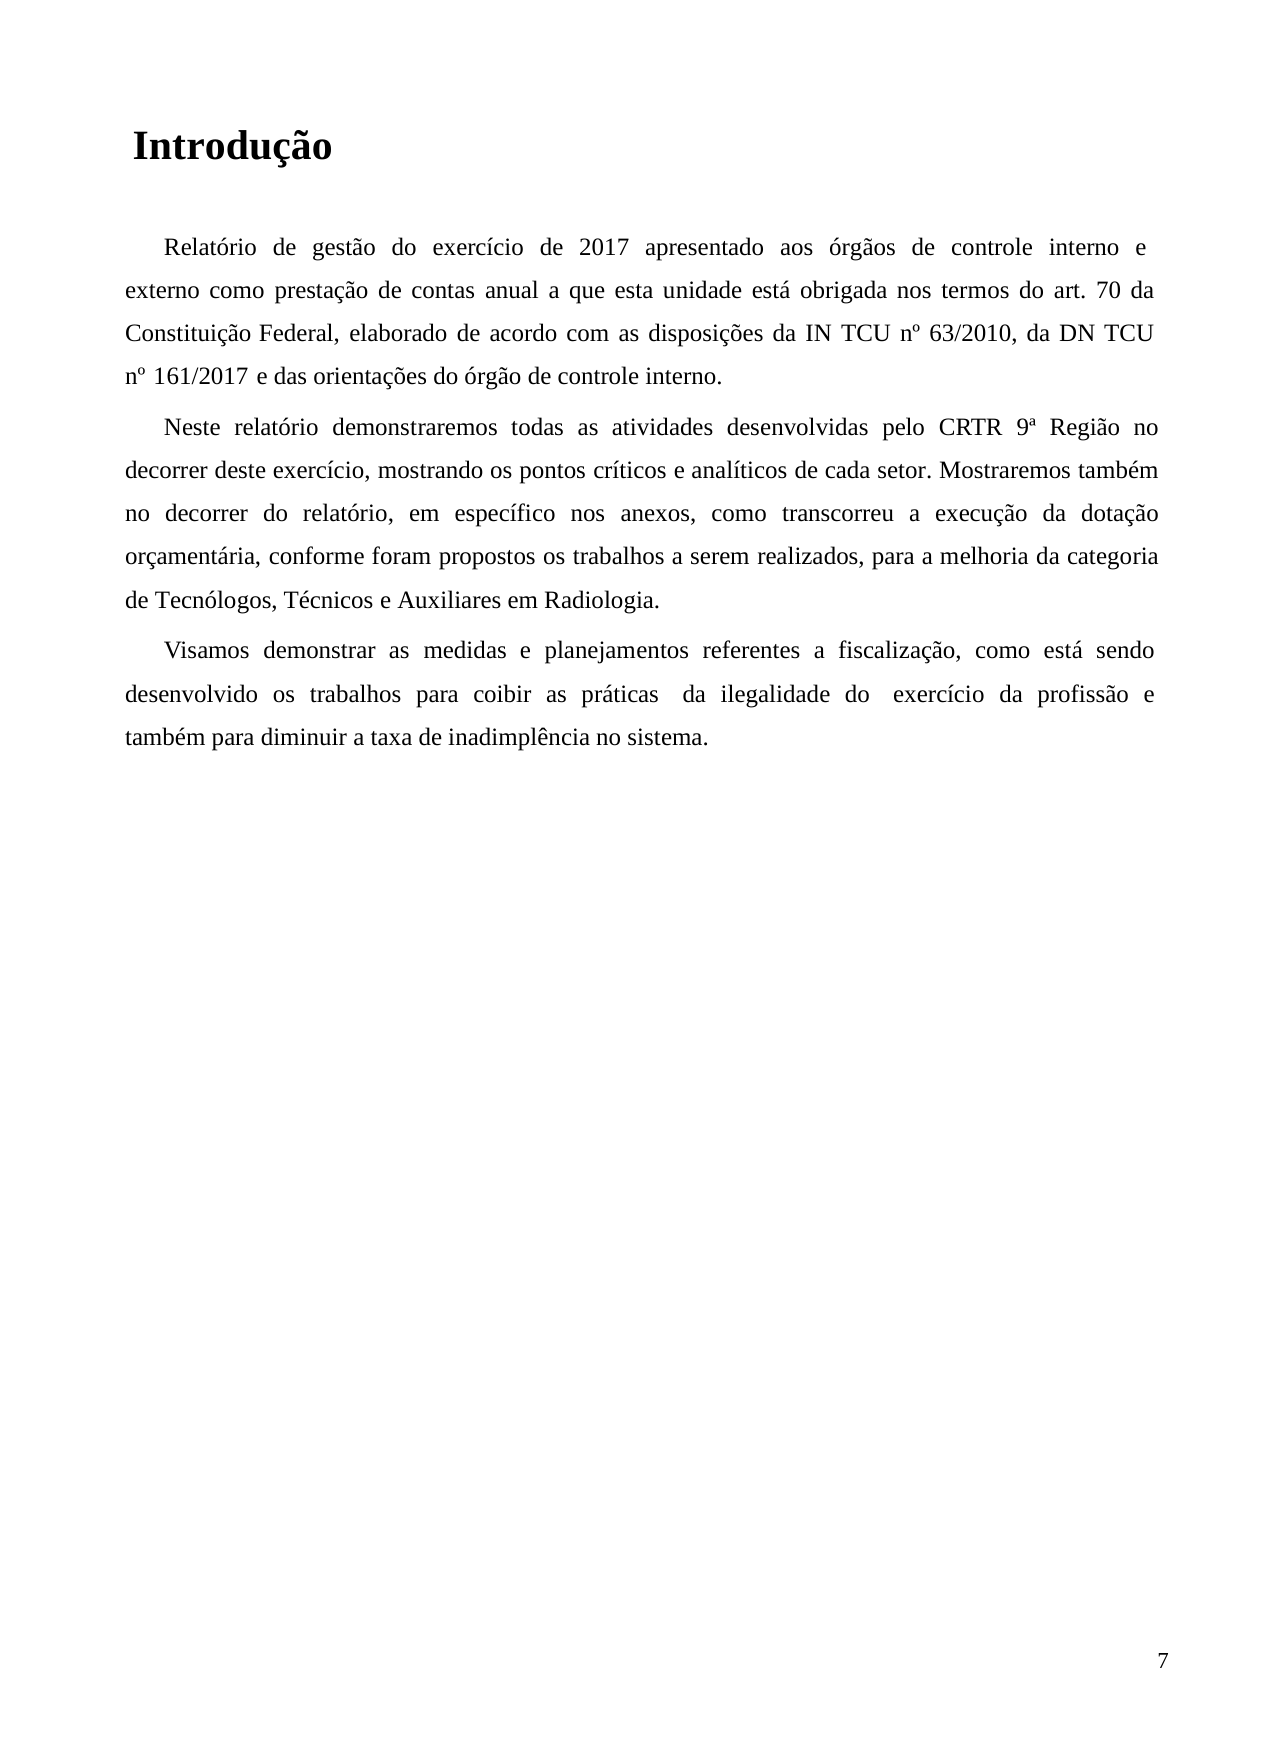

Introdução
Relatório de gestão do exercício de 2017 apresentado aos órgãos de controle interno e externo como prestação de contas anual a que esta unidade está obrigada nos termos do art. 70 da Constituição Federal, elaborado de acordo com as disposições da IN TCU nº 63/2010, da DN TCU nº 161/2017 e das orientações do órgão de controle interno.
Neste relatório demonstraremos todas as atividades desenvolvidas pelo CRTR 9ª Região no decorrer deste exercício, mostrando os pontos críticos e analíticos de cada setor. Mostraremos também no decorrer do relatório, em específico nos anexos, como transcorreu a execução da dotação orçamentária, conforme foram propostos os trabalhos a serem realizados, para a melhoria da categoria de Tecnólogos, Técnicos e Auxiliares em Radiologia.
Visamos demonstrar as medidas e planejamentos referentes a fiscalização, como está sendo desenvolvido os trabalhos para coibir as práticas da ilegalidade do exercício da profissão e também para diminuir a taxa de inadimplência no sistema.
7